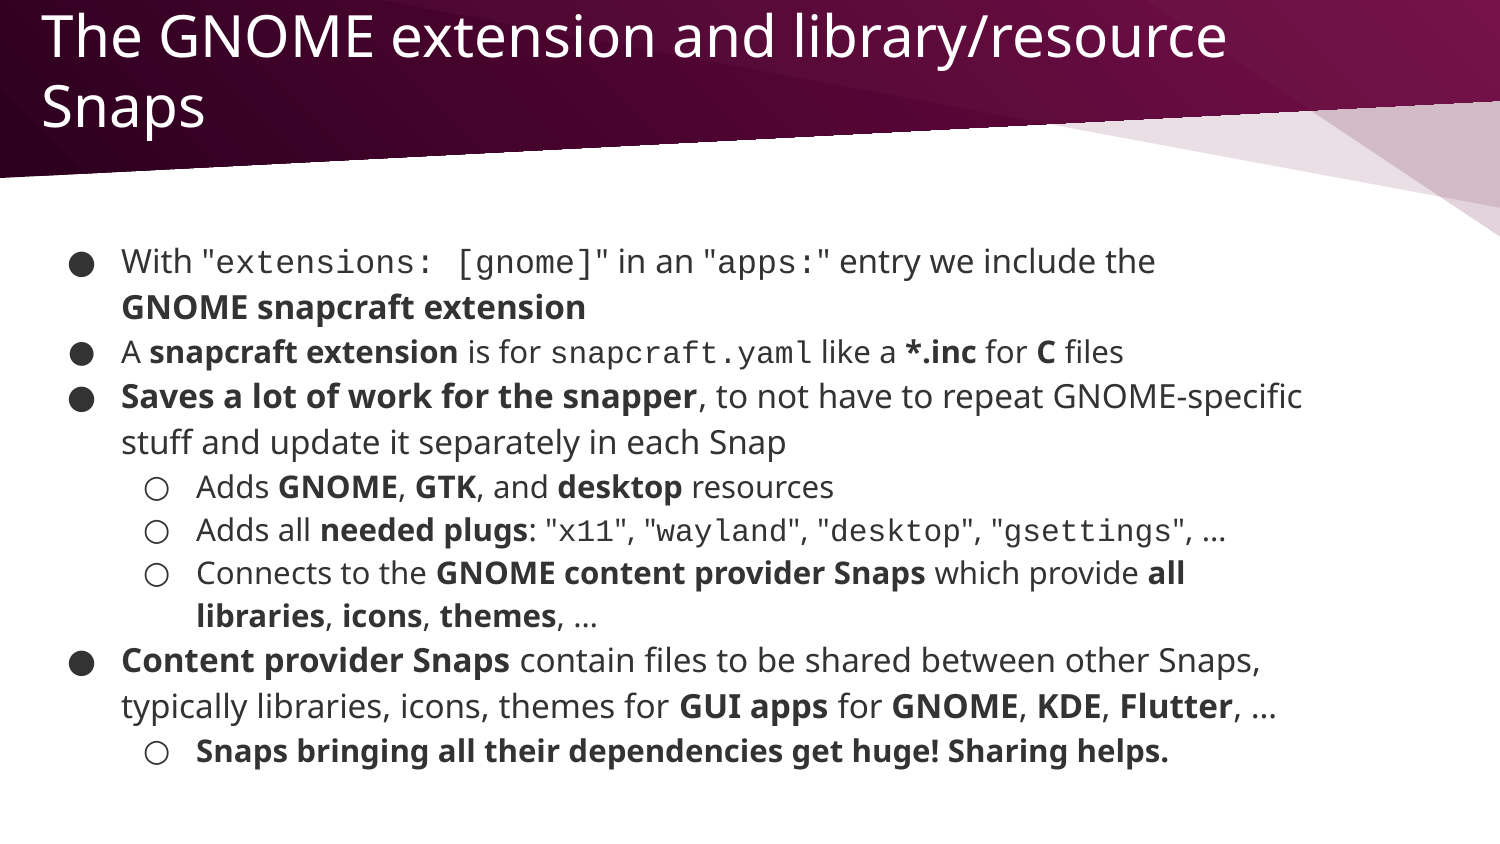

The GNOME extension and library/resource Snaps
# With "extensions: [gnome]" in an "apps:" entry we include the GNOME snapcraft extension
A snapcraft extension is for snapcraft.yaml like a *.inc for C files
Saves a lot of work for the snapper, to not have to repeat GNOME-specific stuff and update it separately in each Snap
Adds GNOME, GTK, and desktop resources
Adds all needed plugs: "x11", "wayland", "desktop", "gsettings", …
Connects to the GNOME content provider Snaps which provide all libraries, icons, themes, …
Content provider Snaps contain files to be shared between other Snaps, typically libraries, icons, themes for GUI apps for GNOME, KDE, Flutter, …
Snaps bringing all their dependencies get huge! Sharing helps.